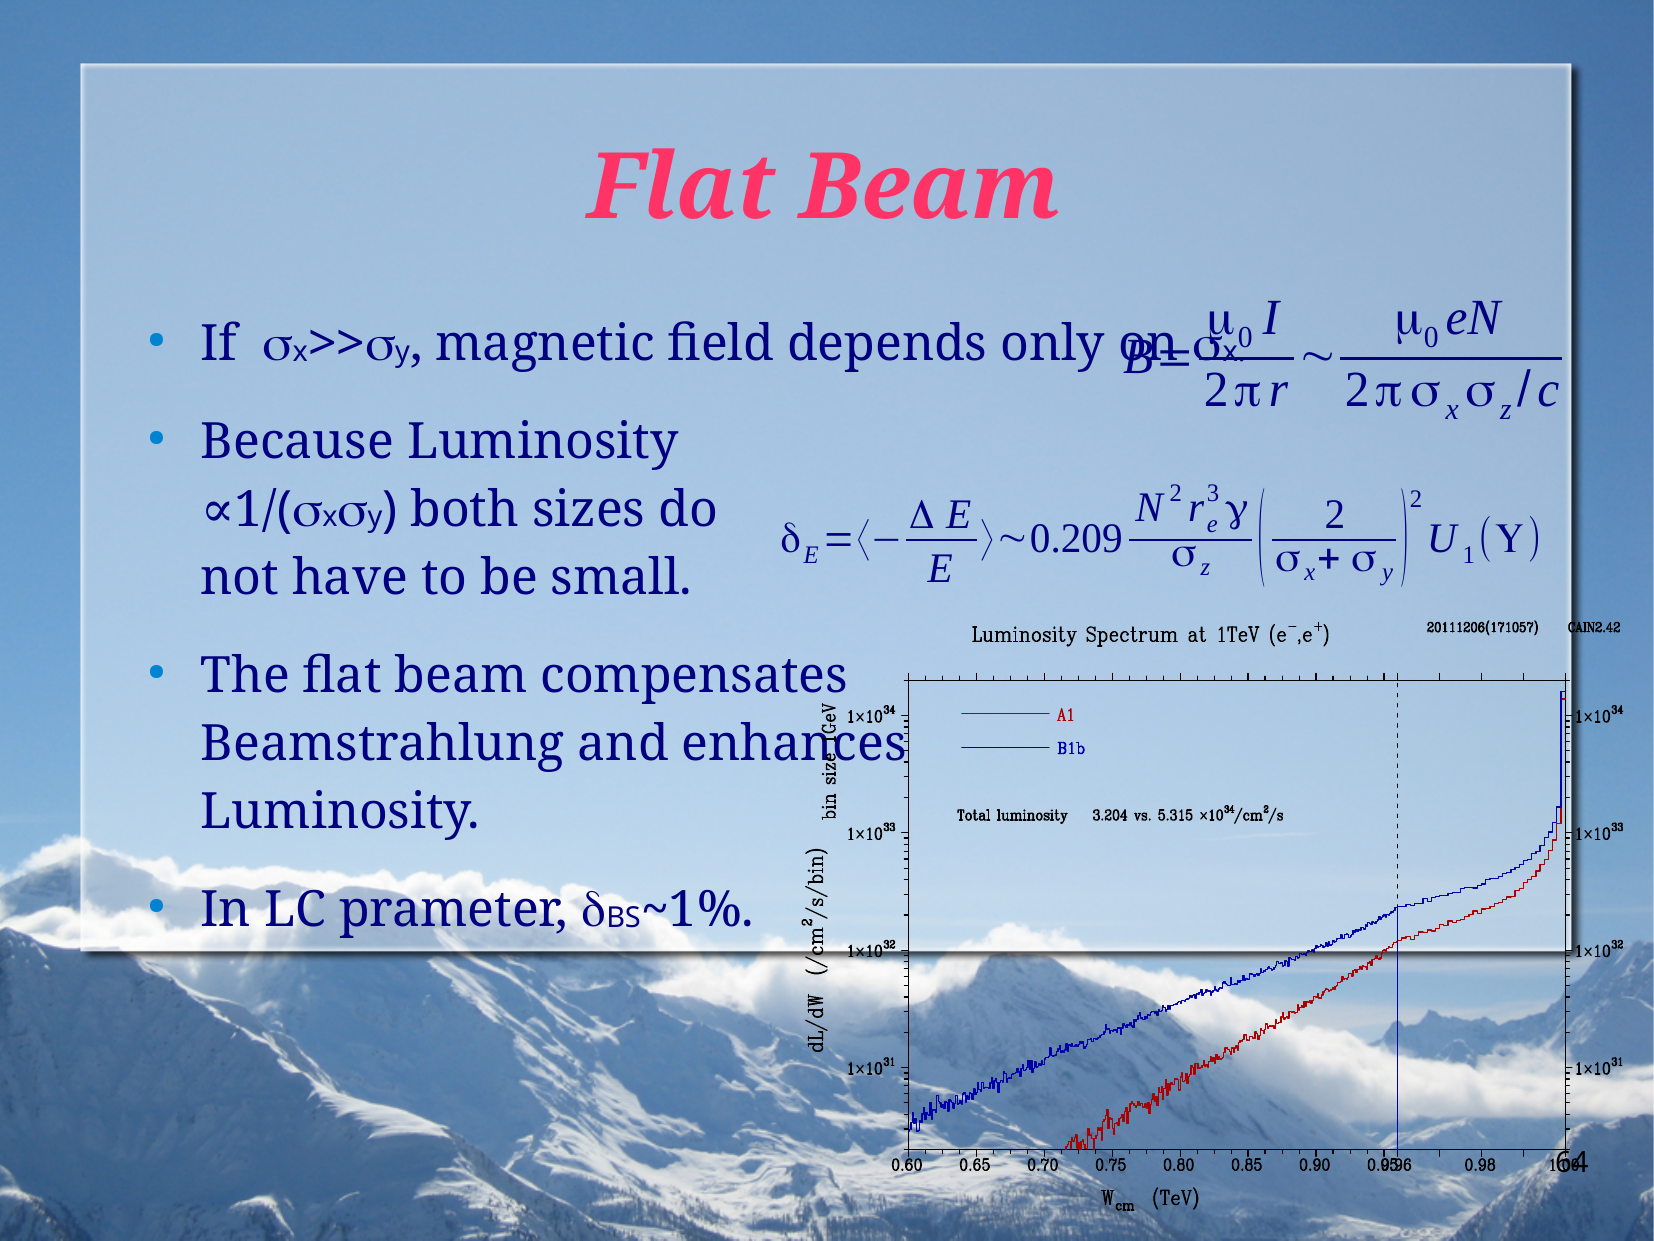

# Flat Beam
If sx>>sy, magnetic field depends only on sx.
Because Luminosity
∝1/(sxsy) both sizes do
not have to be small.
The flat beam compensates
Beamstrahlung and enhances
Luminosity.
In LC prameter, dBS~1%.
64